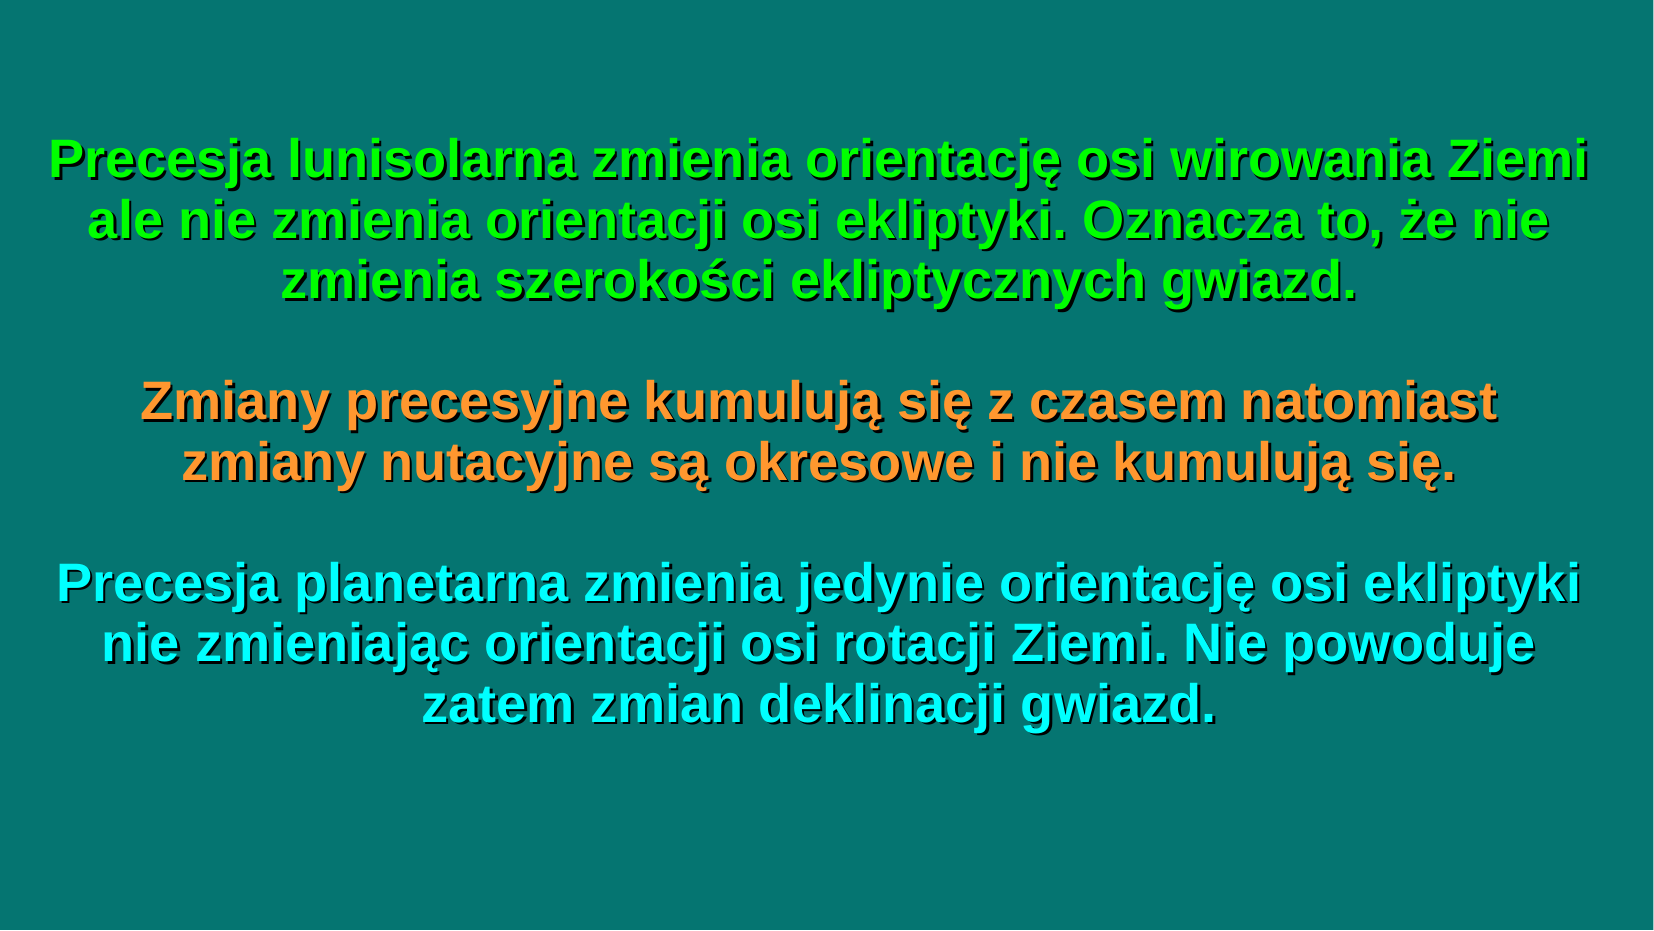

#
Precesja lunisolarna zmienia orientację osi wirowania Ziemi ale nie zmienia orientacji osi ekliptyki. Oznacza to, że nie zmienia szerokości ekliptycznych gwiazd.
Zmiany precesyjne kumulują się z czasem natomiast zmiany nutacyjne są okresowe i nie kumulują się.
Precesja planetarna zmienia jedynie orientację osi ekliptyki nie zmieniając orientacji osi rotacji Ziemi. Nie powoduje zatem zmian deklinacji gwiazd.